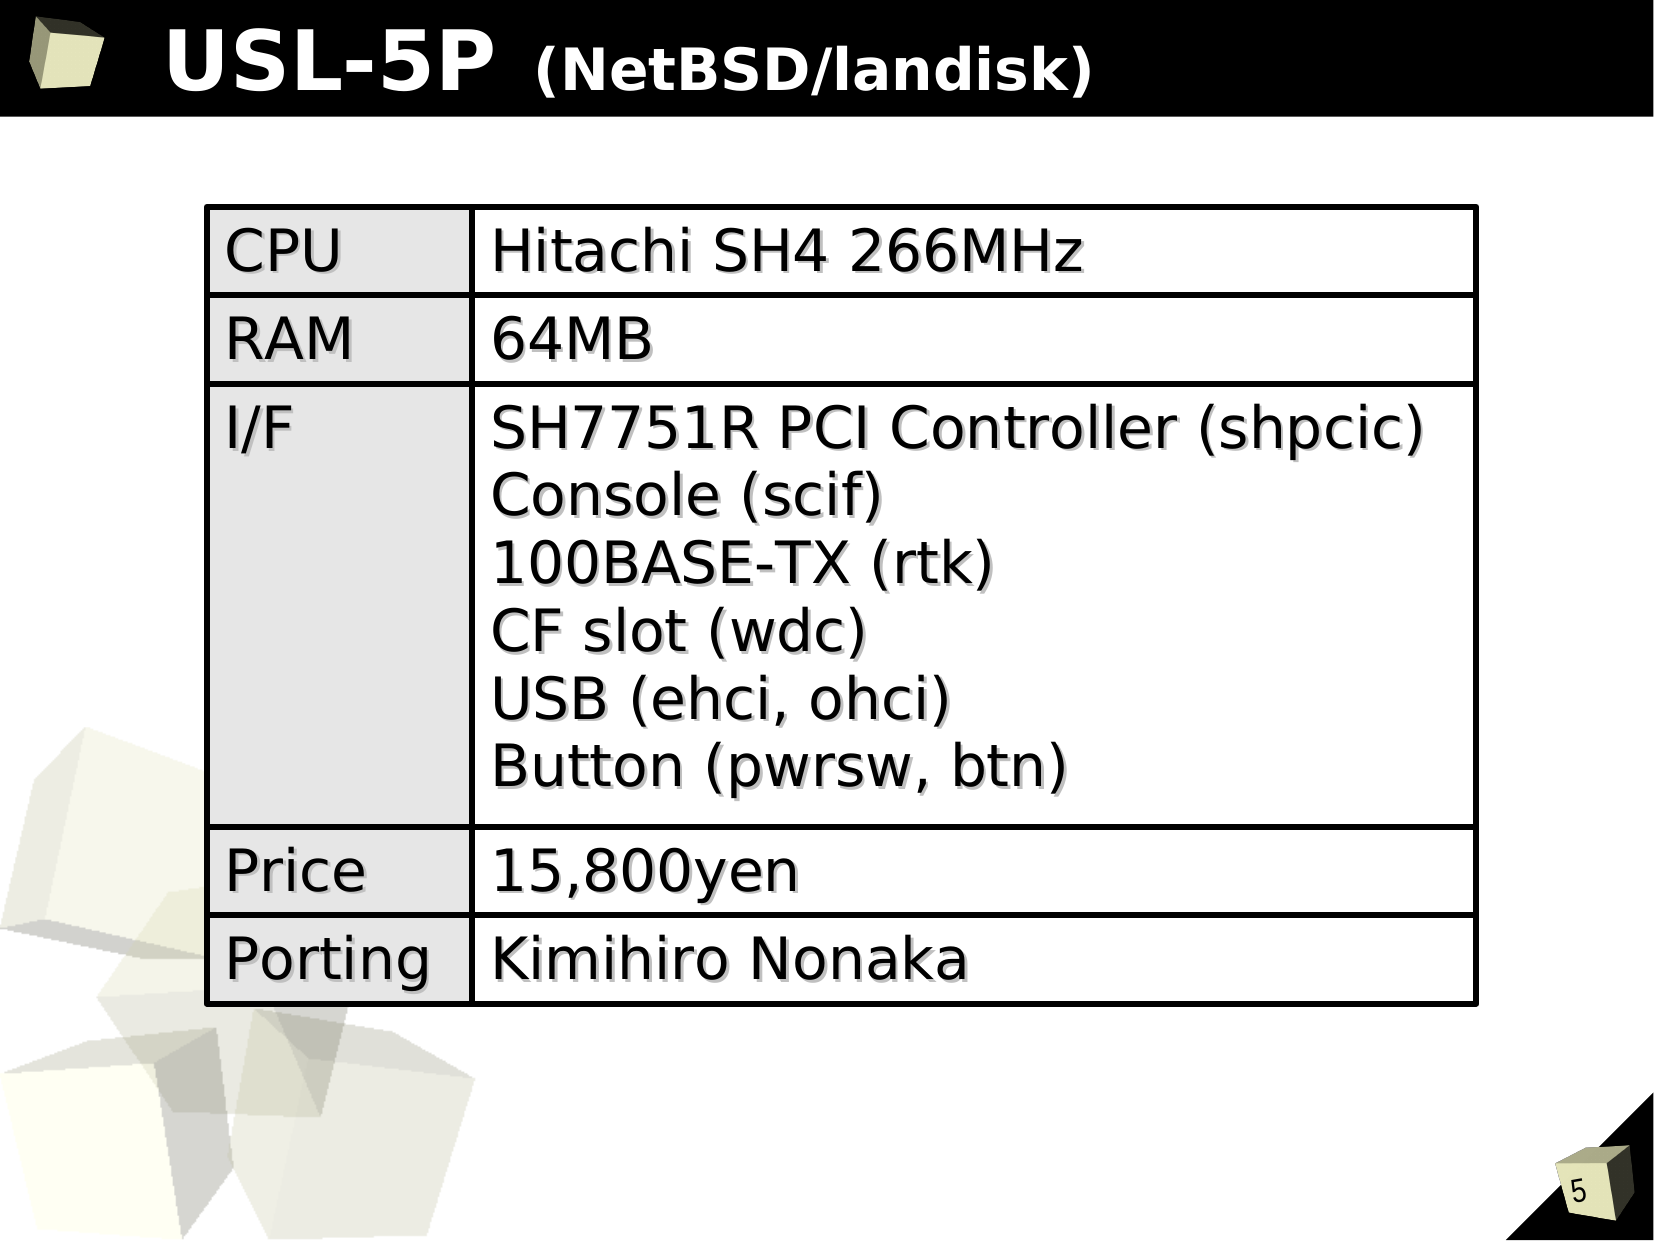

USL-5P　(NetBSD/landisk)
CPU
Hitachi SH4 266MHz
64MB
RAM
SH7751R PCI Controller (shpcic)
Console (scif)
100BASE-TX (rtk)
CF slot (wdc)
USB (ehci, ohci)
Button (pwrsw, btn)
I/F
15,800yen
Price
Porting
Kimihiro Nonaka